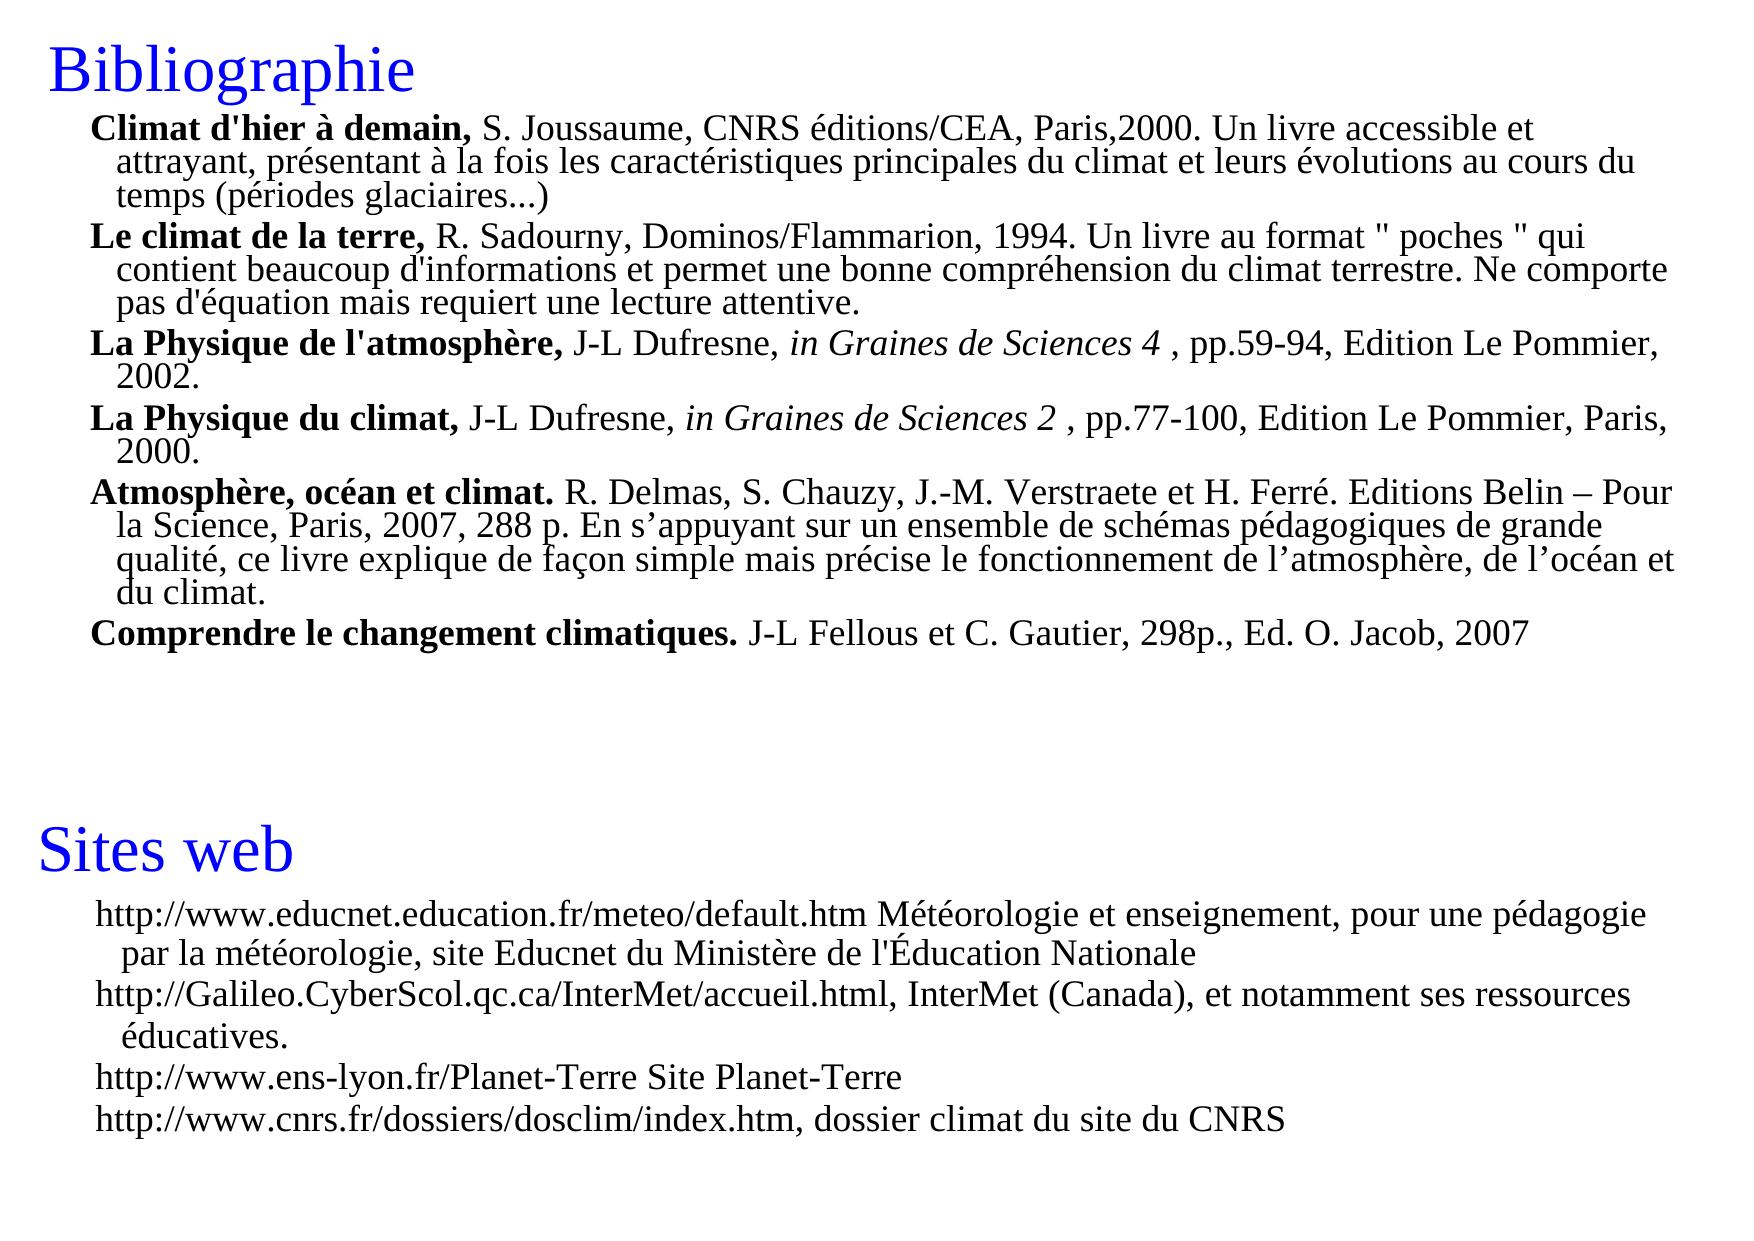

# Bibliographie
Climat d'hier à demain, S. Joussaume, CNRS éditions/CEA, Paris,2000. Un livre accessible et attrayant, présentant à la fois les caractéristiques principales du climat et leurs évolutions au cours du temps (périodes glaciaires...)
Le climat de la terre, R. Sadourny, Dominos/Flammarion, 1994. Un livre au format " poches " qui contient beaucoup d'informations et permet une bonne compréhension du climat terrestre. Ne comporte pas d'équation mais requiert une lecture attentive.
La Physique de l'atmosphère, J-L Dufresne, in Graines de Sciences 4 , pp.59-94, Edition Le Pommier, 2002.
La Physique du climat, J-L Dufresne, in Graines de Sciences 2 , pp.77-100, Edition Le Pommier, Paris, 2000.
Atmosphère, océan et climat. R. Delmas, S. Chauzy, J.-M. Verstraete et H. Ferré. Editions Belin – Pour la Science, Paris, 2007, 288 p. En s’appuyant sur un ensemble de schémas pédagogiques de grande qualité, ce livre explique de façon simple mais précise le fonctionnement de l’atmosphère, de l’océan et du climat.
Comprendre le changement climatiques. J-L Fellous et C. Gautier, 298p., Ed. O. Jacob, 2007
Sites web
http://www.educnet.education.fr/meteo/default.htm Météorologie et enseignement, pour une pédagogie par la météorologie, site Educnet du Ministère de l'Éducation Nationale
http://Galileo.CyberScol.qc.ca/InterMet/accueil.html, InterMet (Canada), et notamment ses ressources éducatives.
http://www.ens-lyon.fr/Planet-Terre Site Planet-Terre
http://www.cnrs.fr/dossiers/dosclim/index.htm, dossier climat du site du CNRS